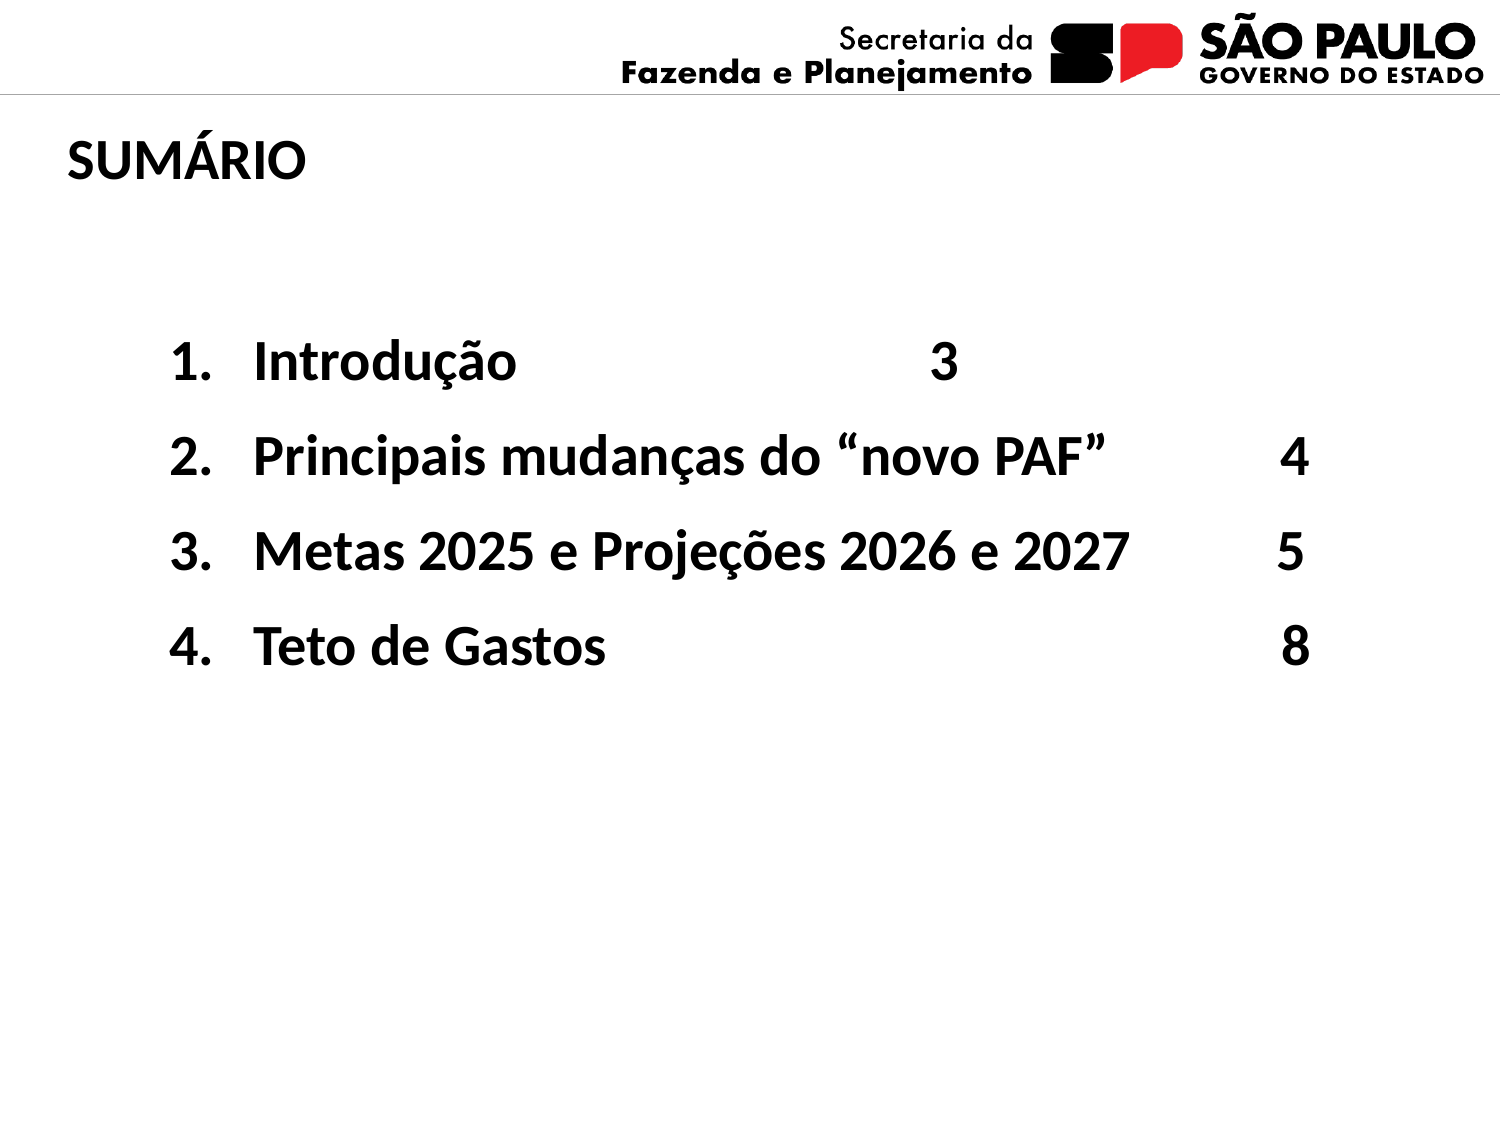

SUMÁRIO
Introdução 					 3
Principais mudanças do “novo PAF” 4
Metas 2025 e Projeções 2026 e 2027 5
Teto de Gastos 8
Elaborado por CAF-G em 13-03-2019